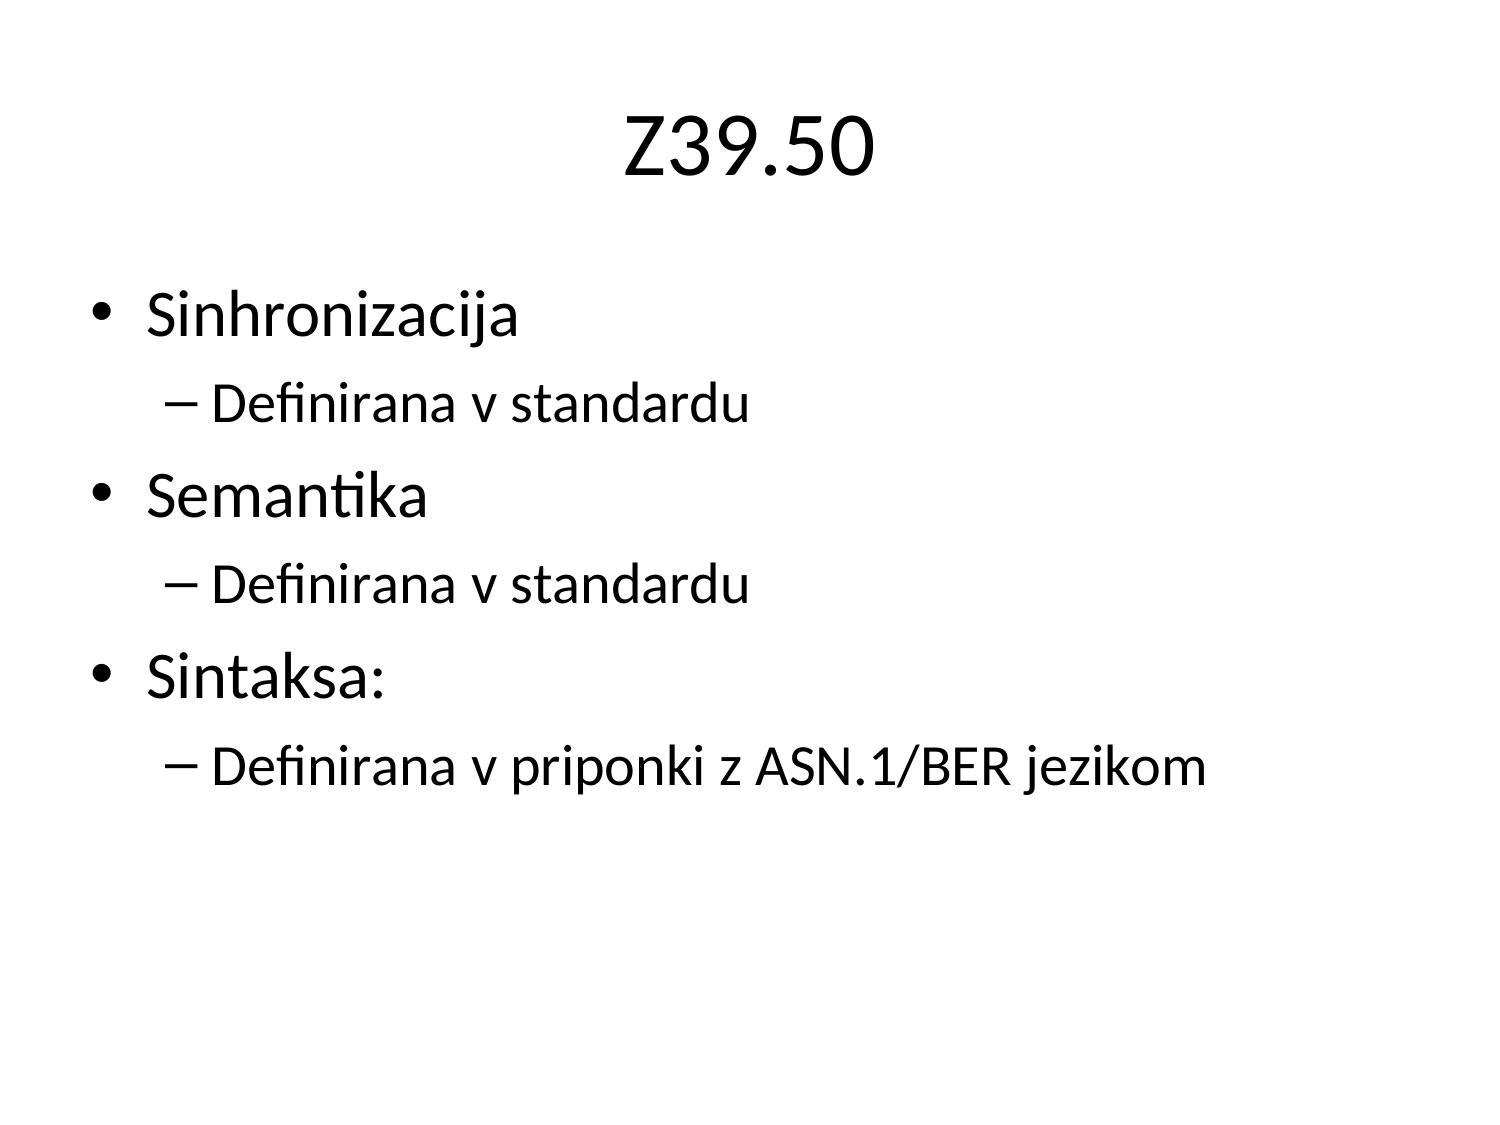

# Z39.50
Sinhronizacija
Definirana v standardu
Semantika
Definirana v standardu
Sintaksa:
Definirana v priponki z ASN.1/BER jezikom